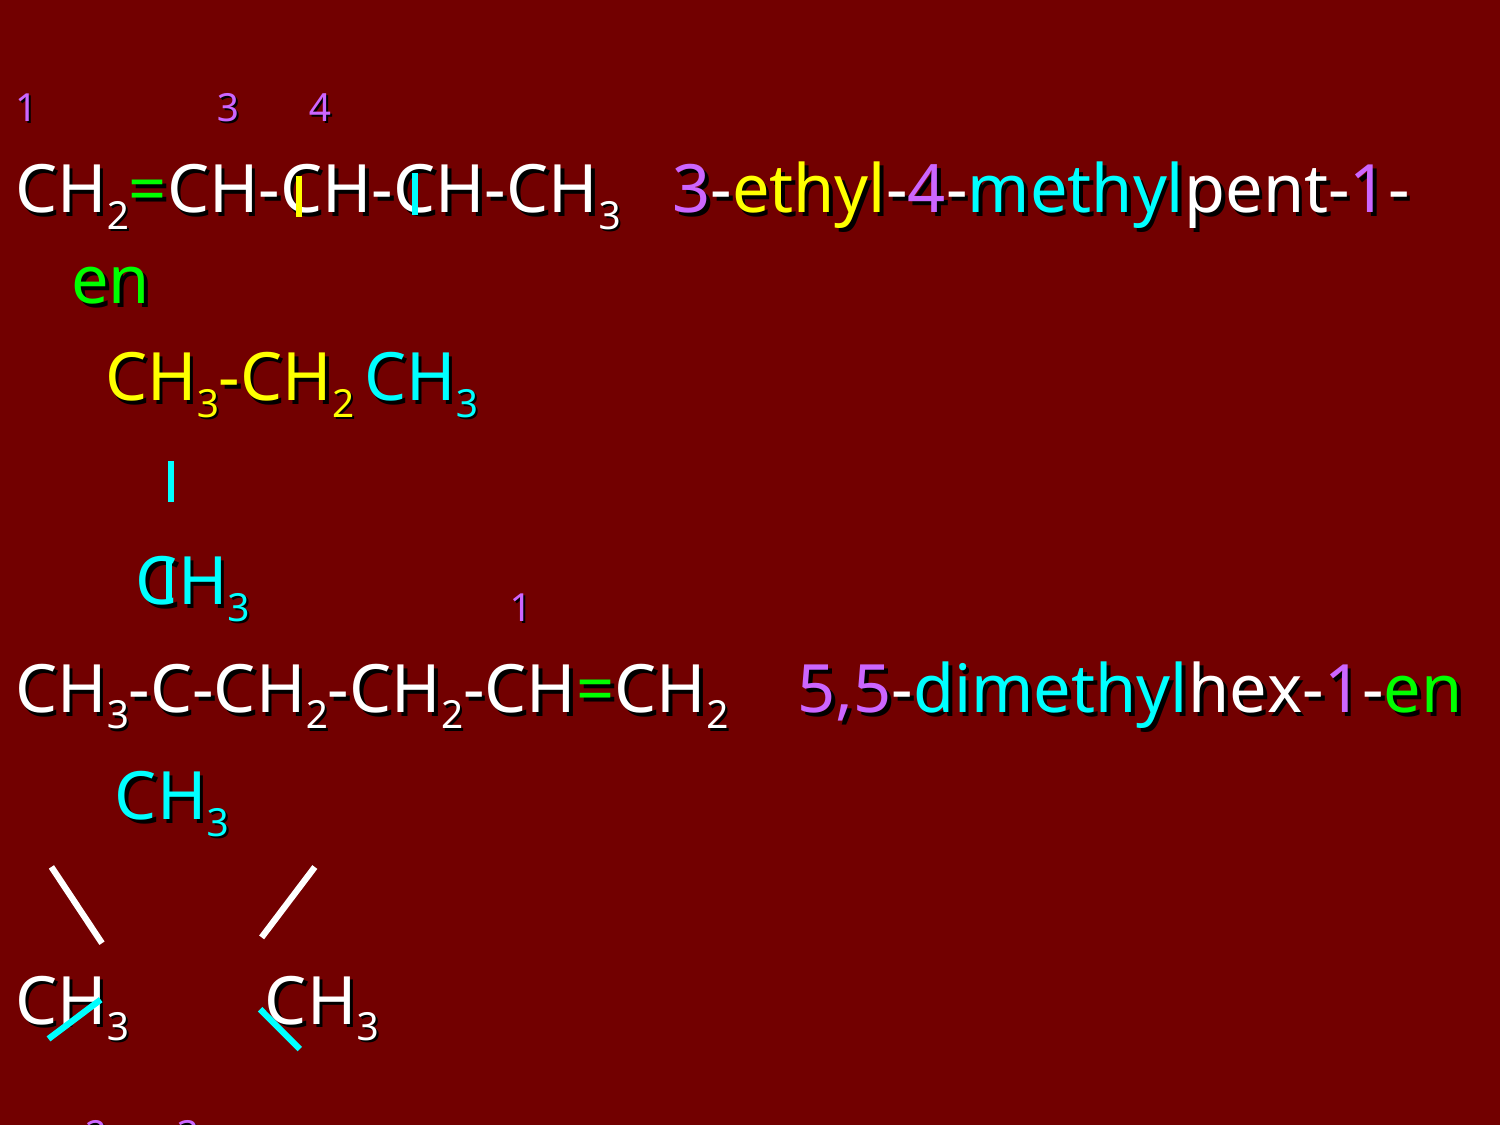

#
1 3 4
CH2=CH-CH-CH-CH3 3-ethyl-4-methylpent-1-en
 CH3-CH2 CH3
 CH3 1
CH3-C-CH2-CH2-CH=CH2 5,5-dimethylhex-1-en
 CH3
CH3	 CH3
 2 3
 CH=CH 		2,3-dimethylbut-2-en
CH3 CH3			(ne tetramethylethen)